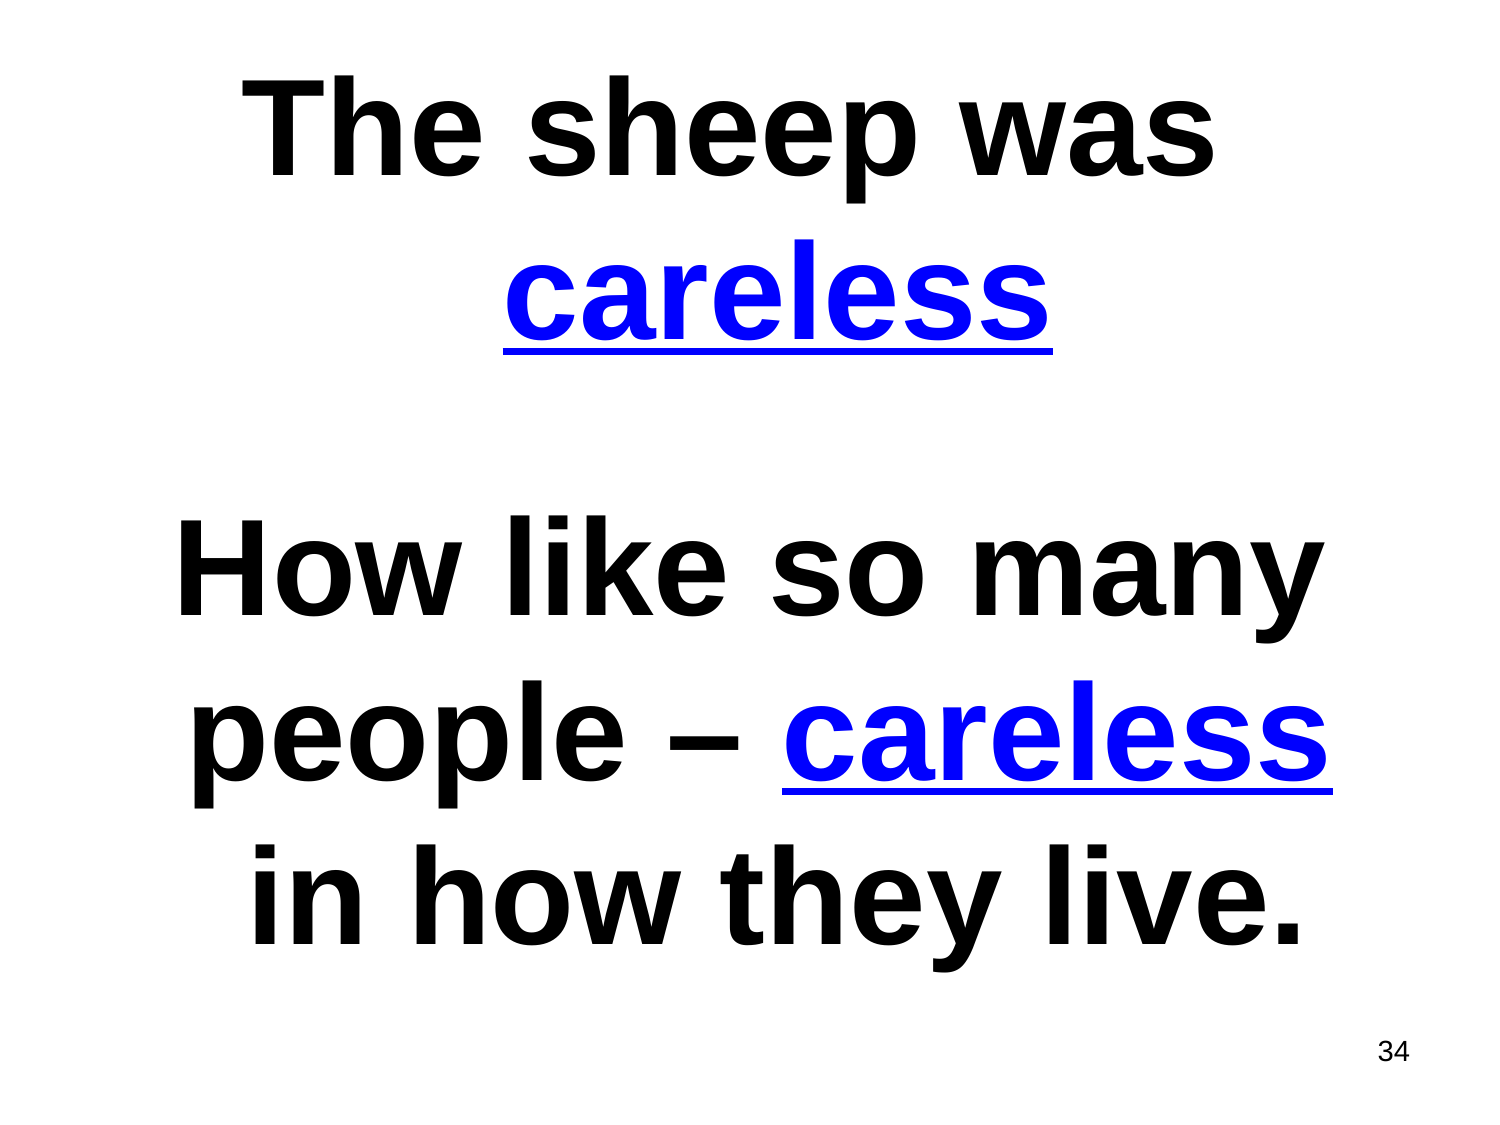

The sheep was
careless
How like so many people – careless
in how they live.